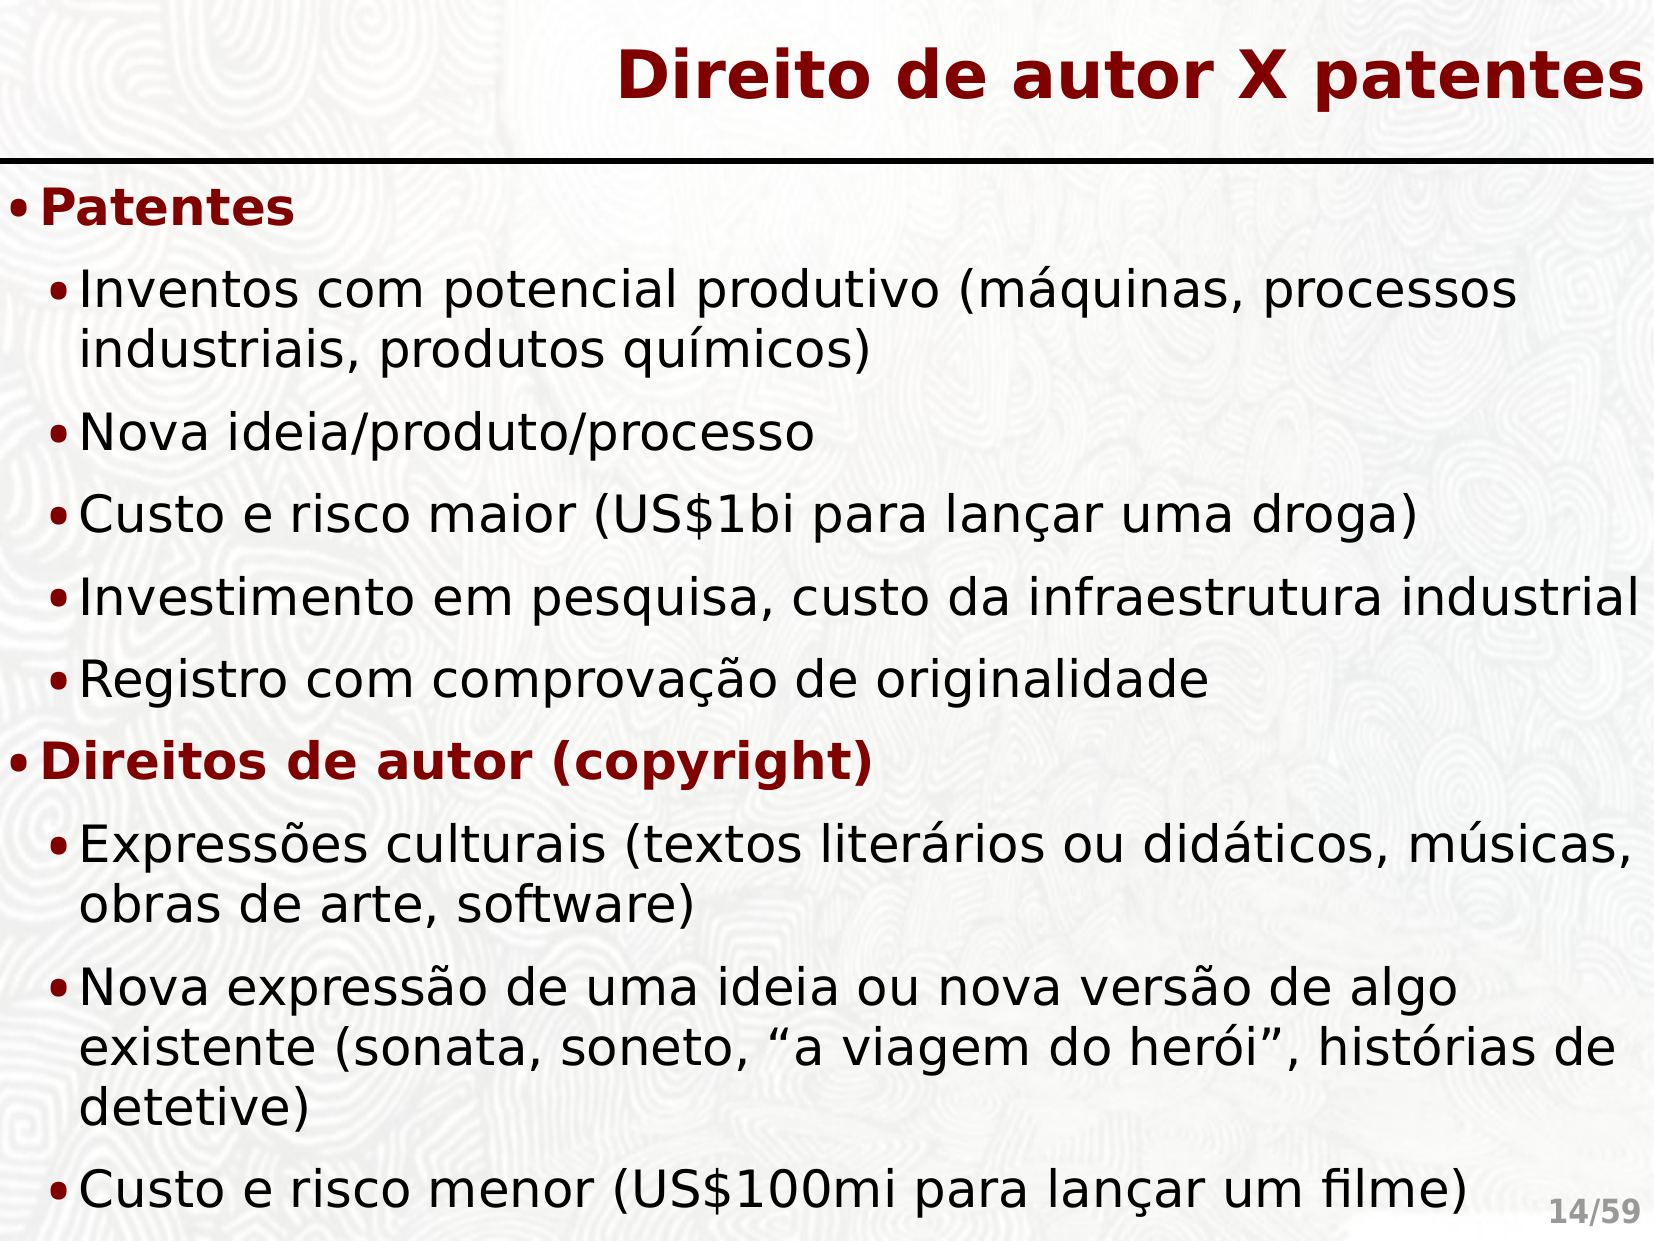

# Direito de autor X patentes
Patentes
Inventos com potencial produtivo (máquinas, processos industriais, produtos químicos)
Nova ideia/produto/processo
Custo e risco maior (US$1bi para lançar uma droga)
Investimento em pesquisa, custo da infraestrutura industrial
Registro com comprovação de originalidade
Direitos de autor (copyright)
Expressões culturais (textos literários ou didáticos, músicas, obras de arte, software)
Nova expressão de uma ideia ou nova versão de algo existente (sonata, soneto, “a viagem do herói”, histórias de detetive)
Custo e risco menor (US$100mi para lançar um filme)
14